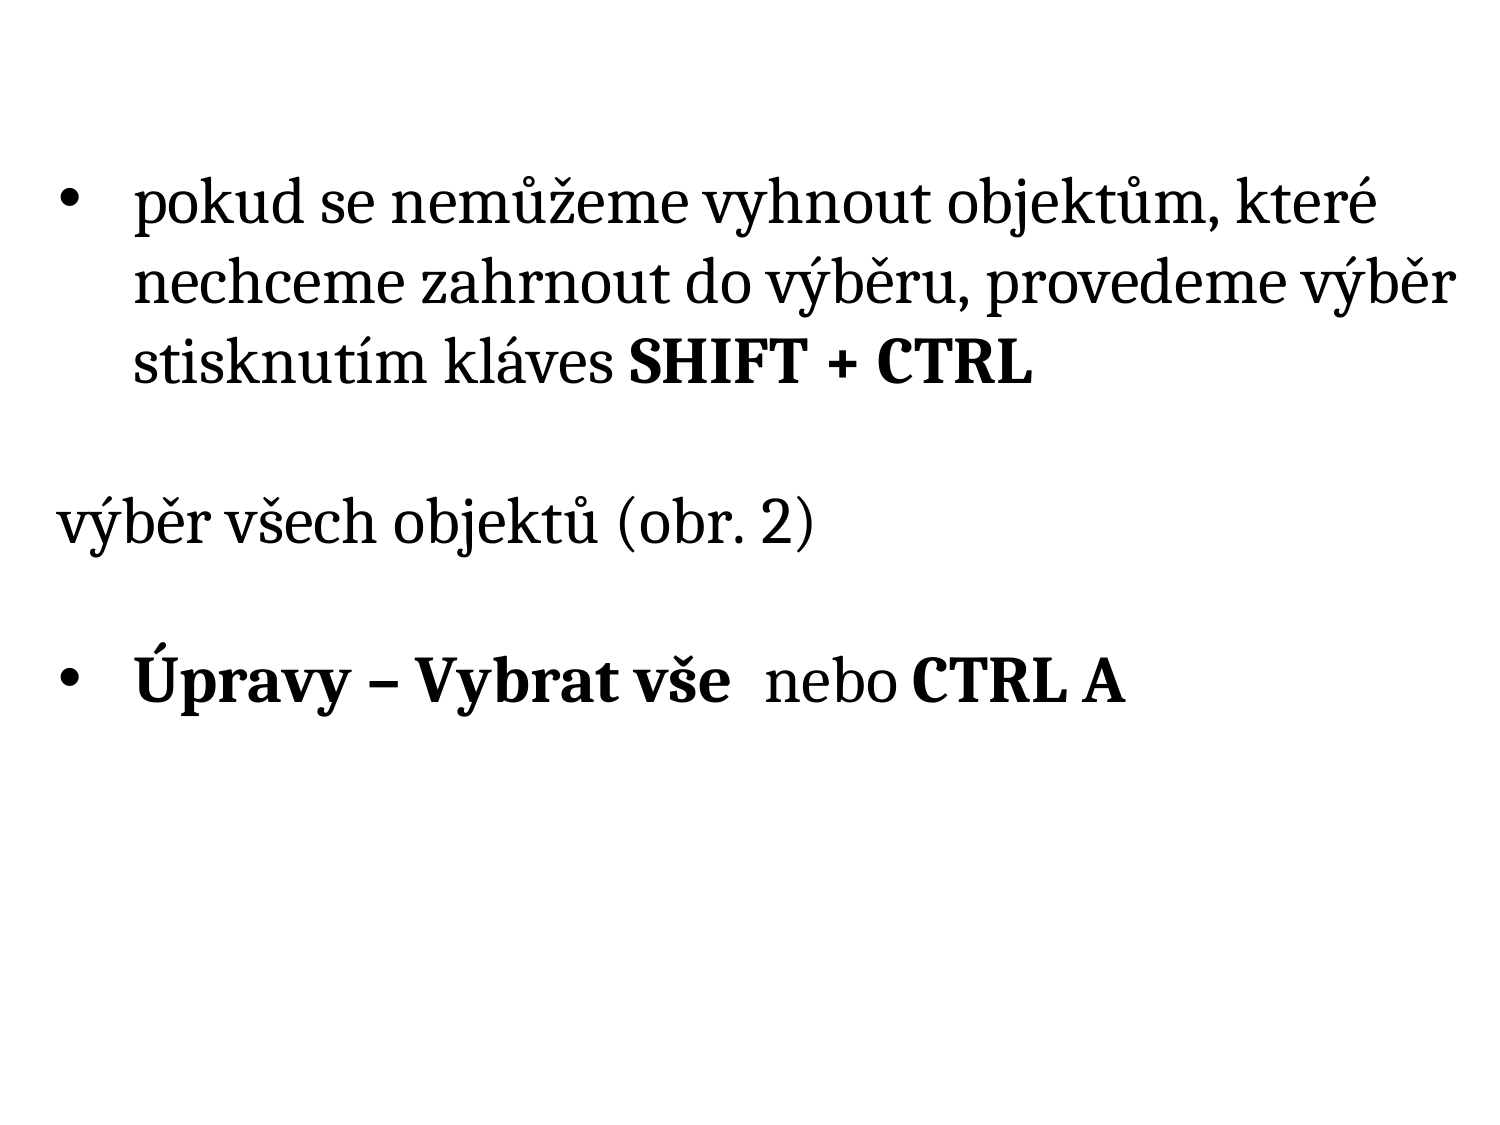

pokud se nemůžeme vyhnout objektům, které nechceme zahrnout do výběru, provedeme výběr stisknutím kláves SHIFT + CTRL
výběr všech objektů (obr. 2)
Úpravy – Vybrat vše	nebo CTRL A